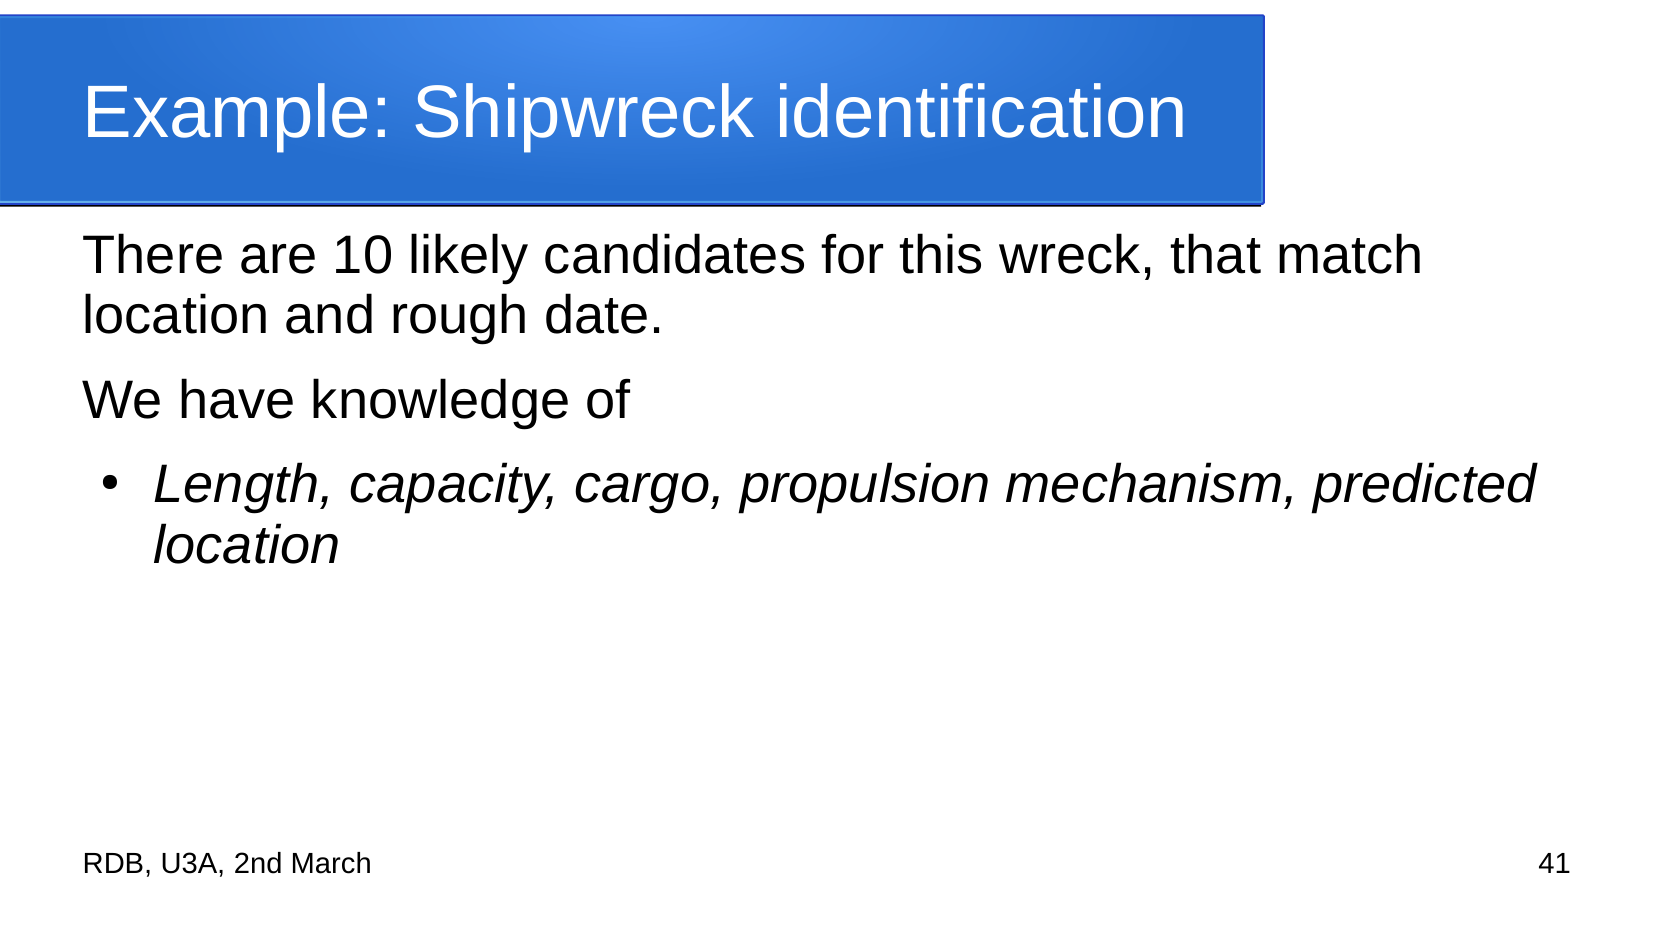

# Example: Shipwreck identification
There are 10 likely candidates for this wreck, that match location and rough date.
We have knowledge of
Length, capacity, cargo, propulsion mechanism, predicted location
RDB, U3A, 2nd March
41